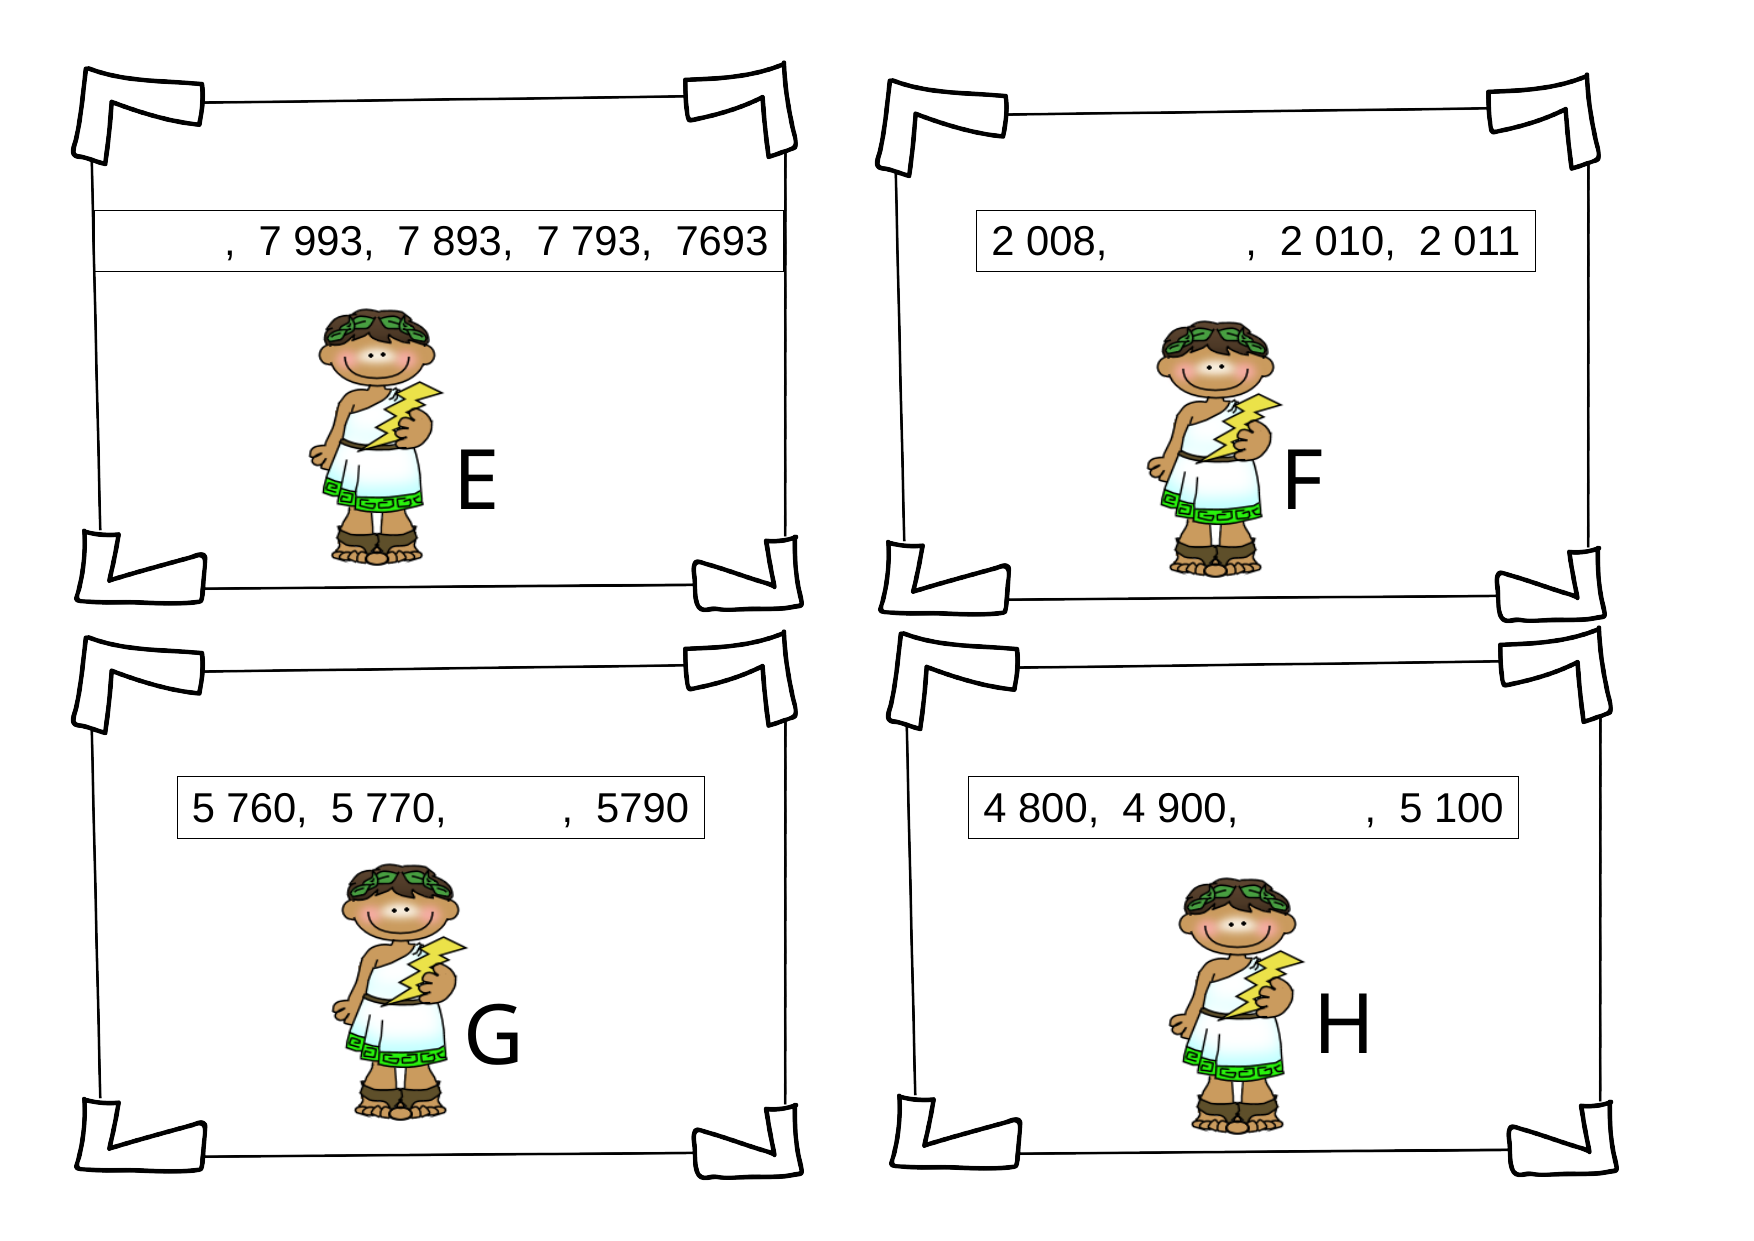

, 7 993, 7 893, 7 793, 7693
2 008, , 2 010, 2 011
E
F
5 760, 5 770, , 5790
4 800, 4 900, , 5 100
H
G